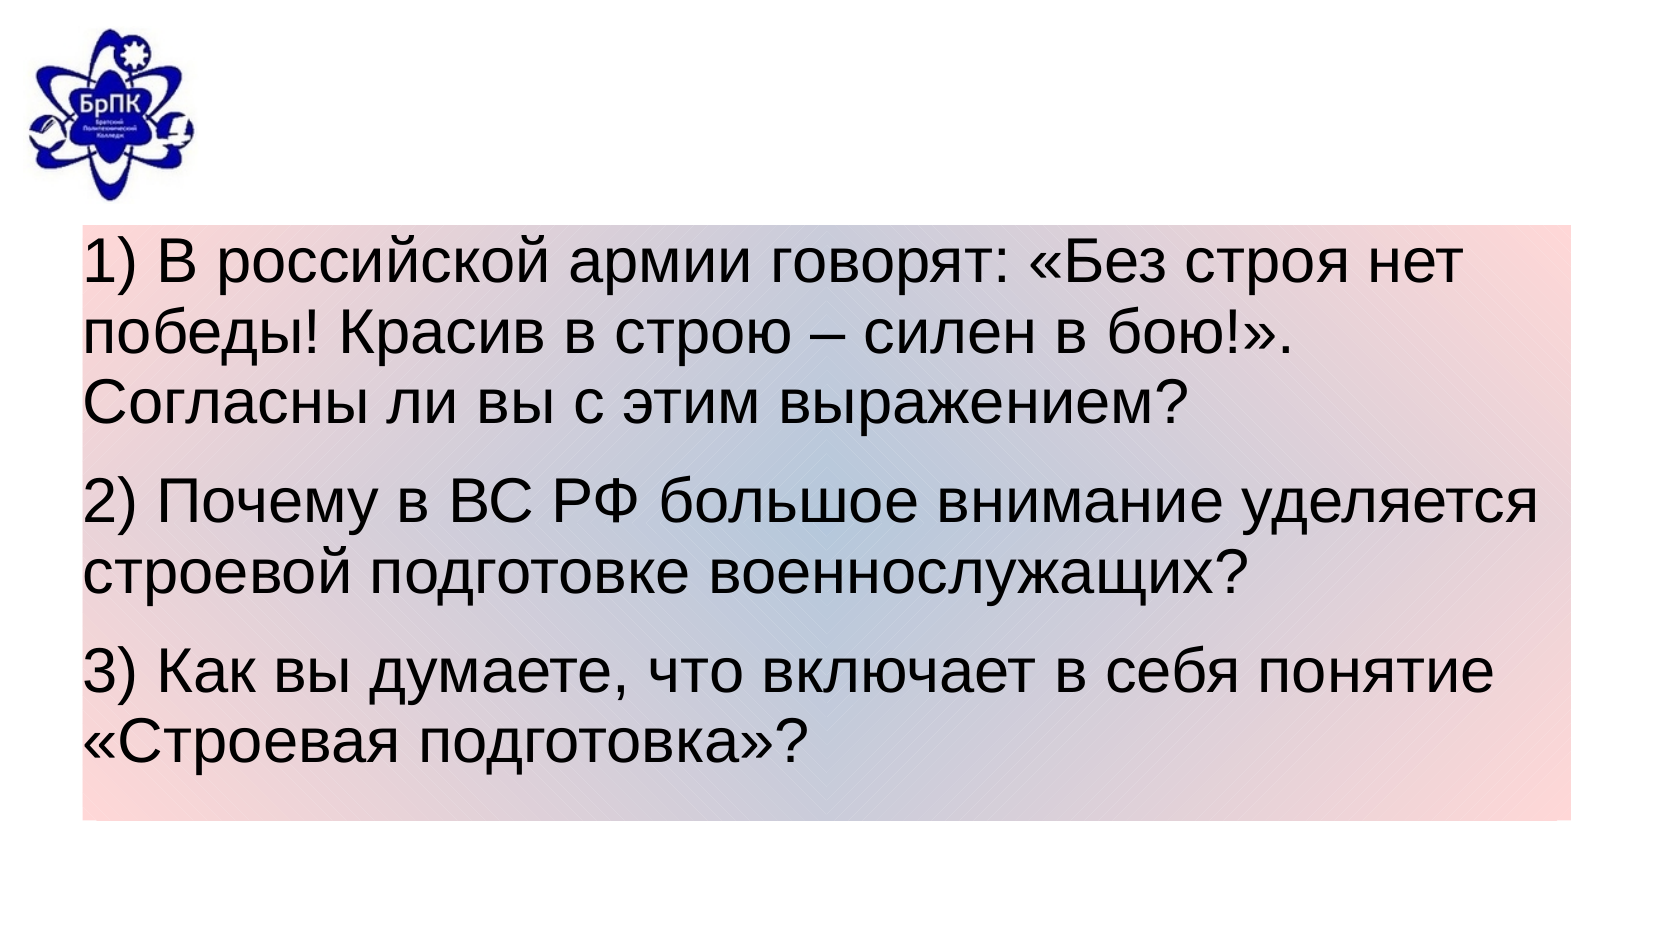

# 1) В российской армии говорят: «Без строя нет победы! Красив в строю – силен в бою!». Согласны ли вы с этим выражением?
2) Почему в ВС РФ большое внимание уделяется строевой подготовке военнослужащих?
3) Как вы думаете, что включает в себя понятие «Строевая подготовка»?